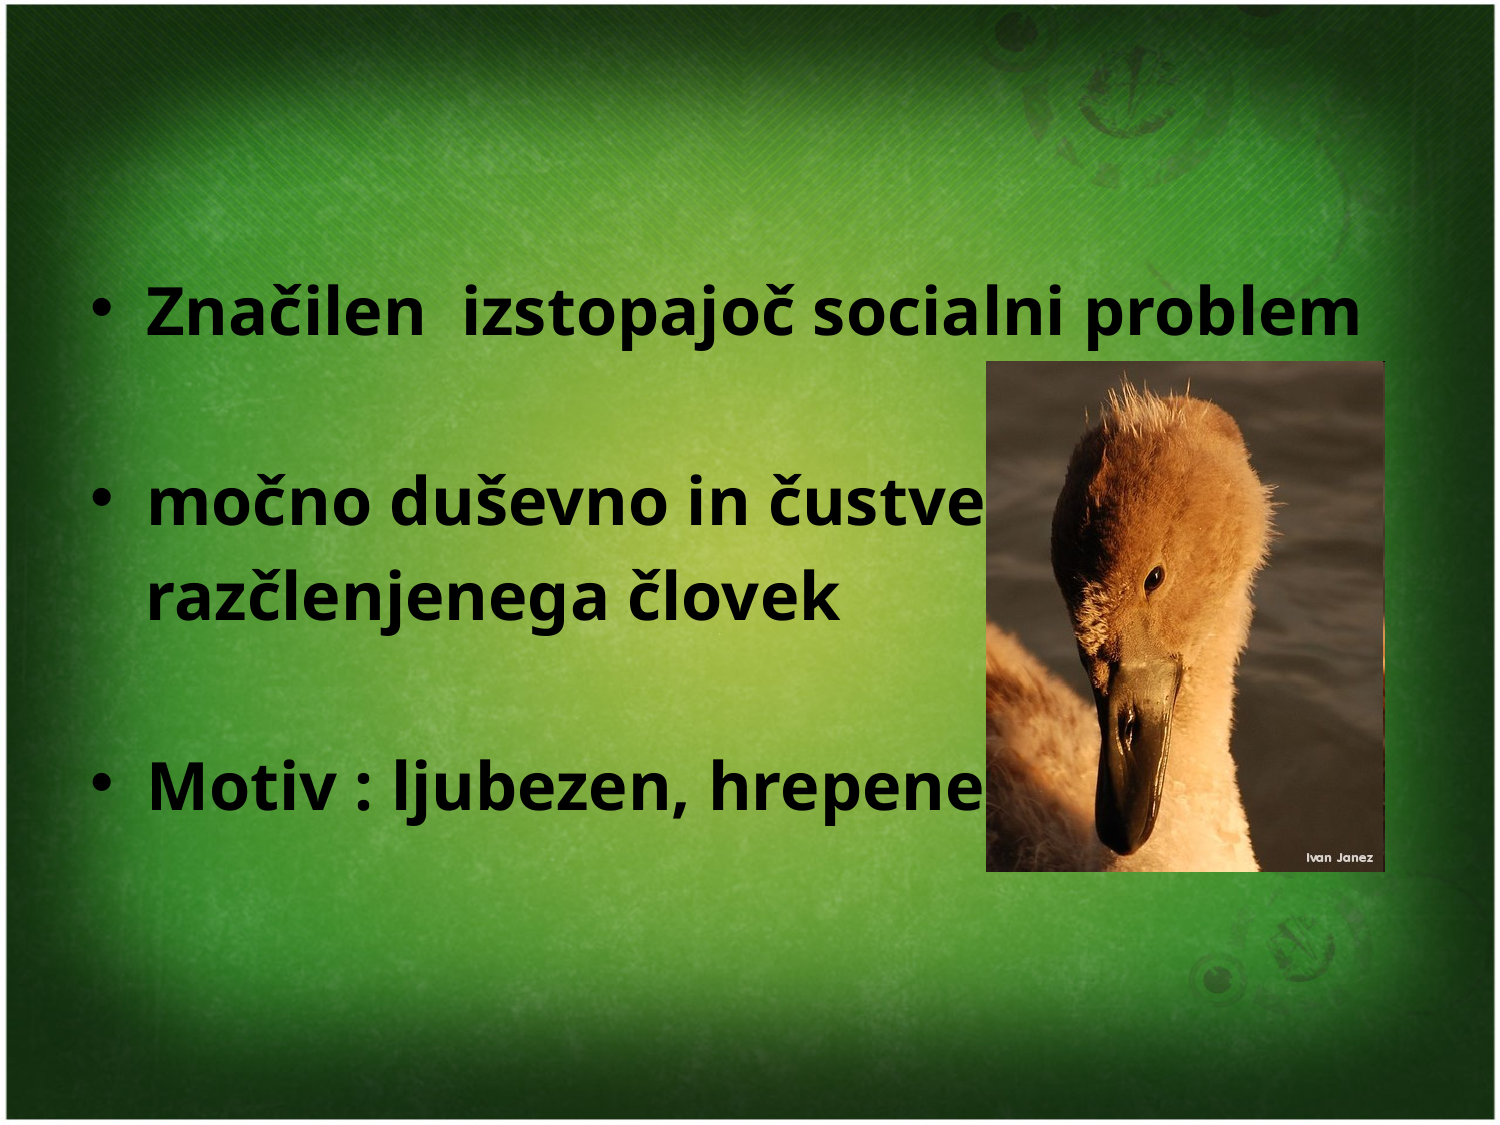

# Značilen izstopajoč socialni problem
močno duševno in čustveno
 razčlenjenega človek
Motiv : ljubezen, hrepenenje